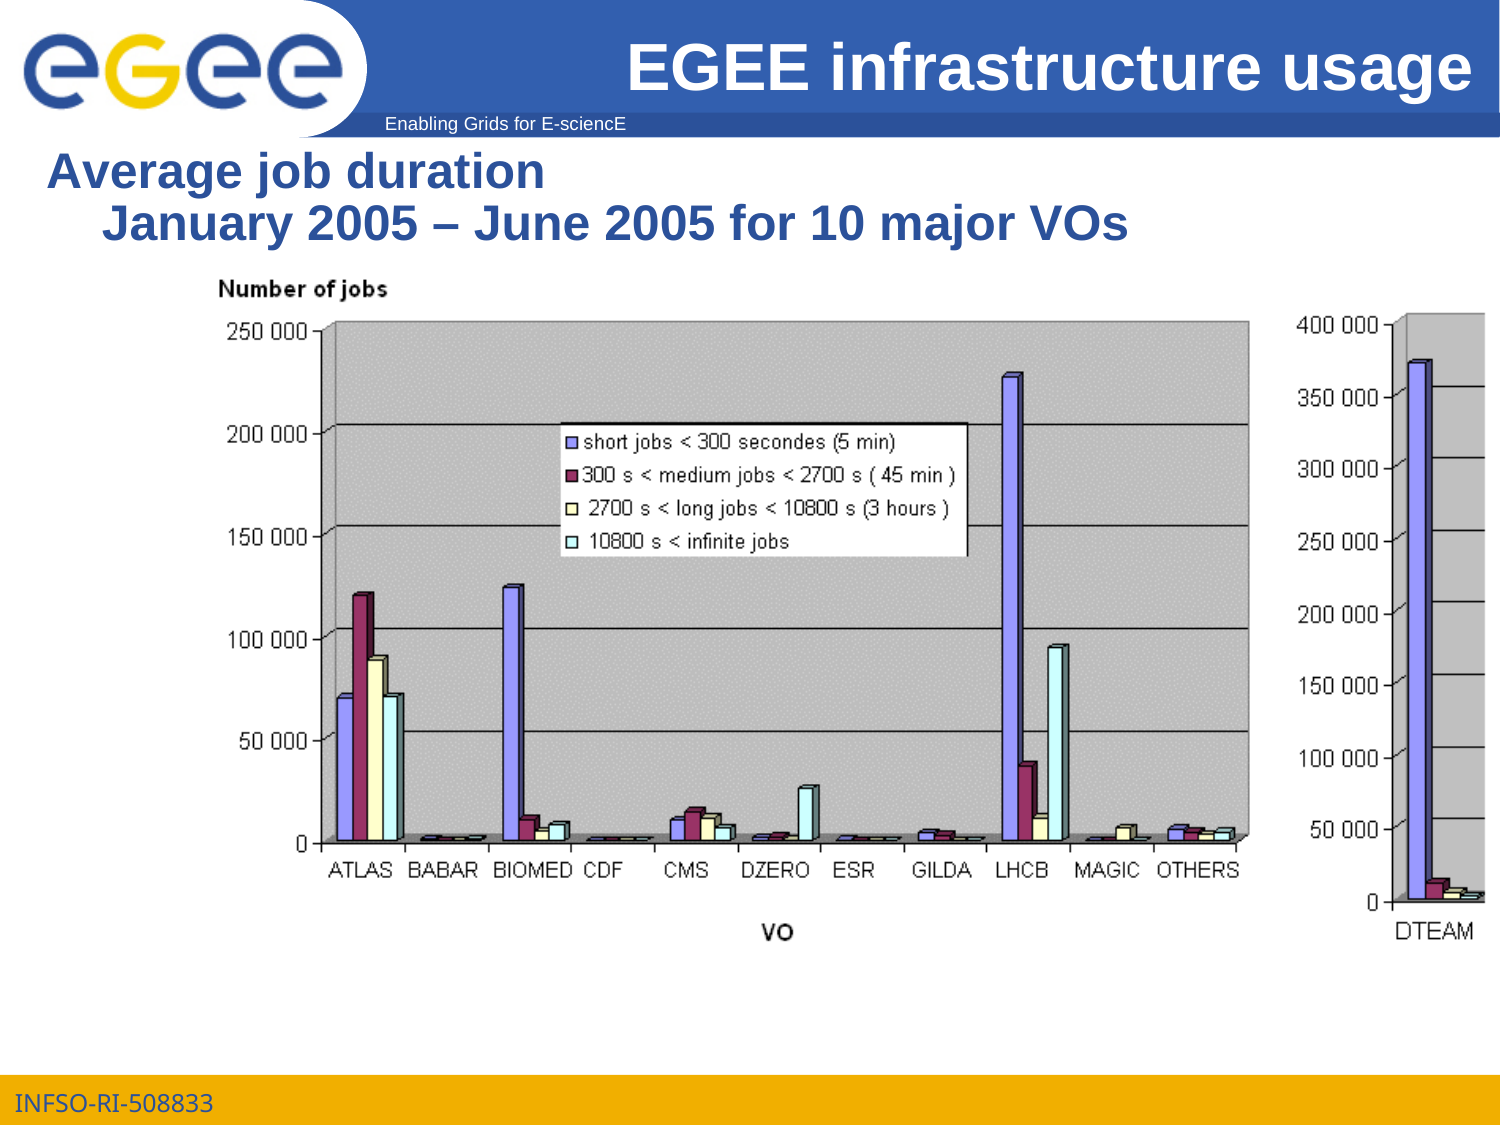

# EGEE infrastructure usage
Average job duration
January 2005 – June 2005 for 10 major VOs